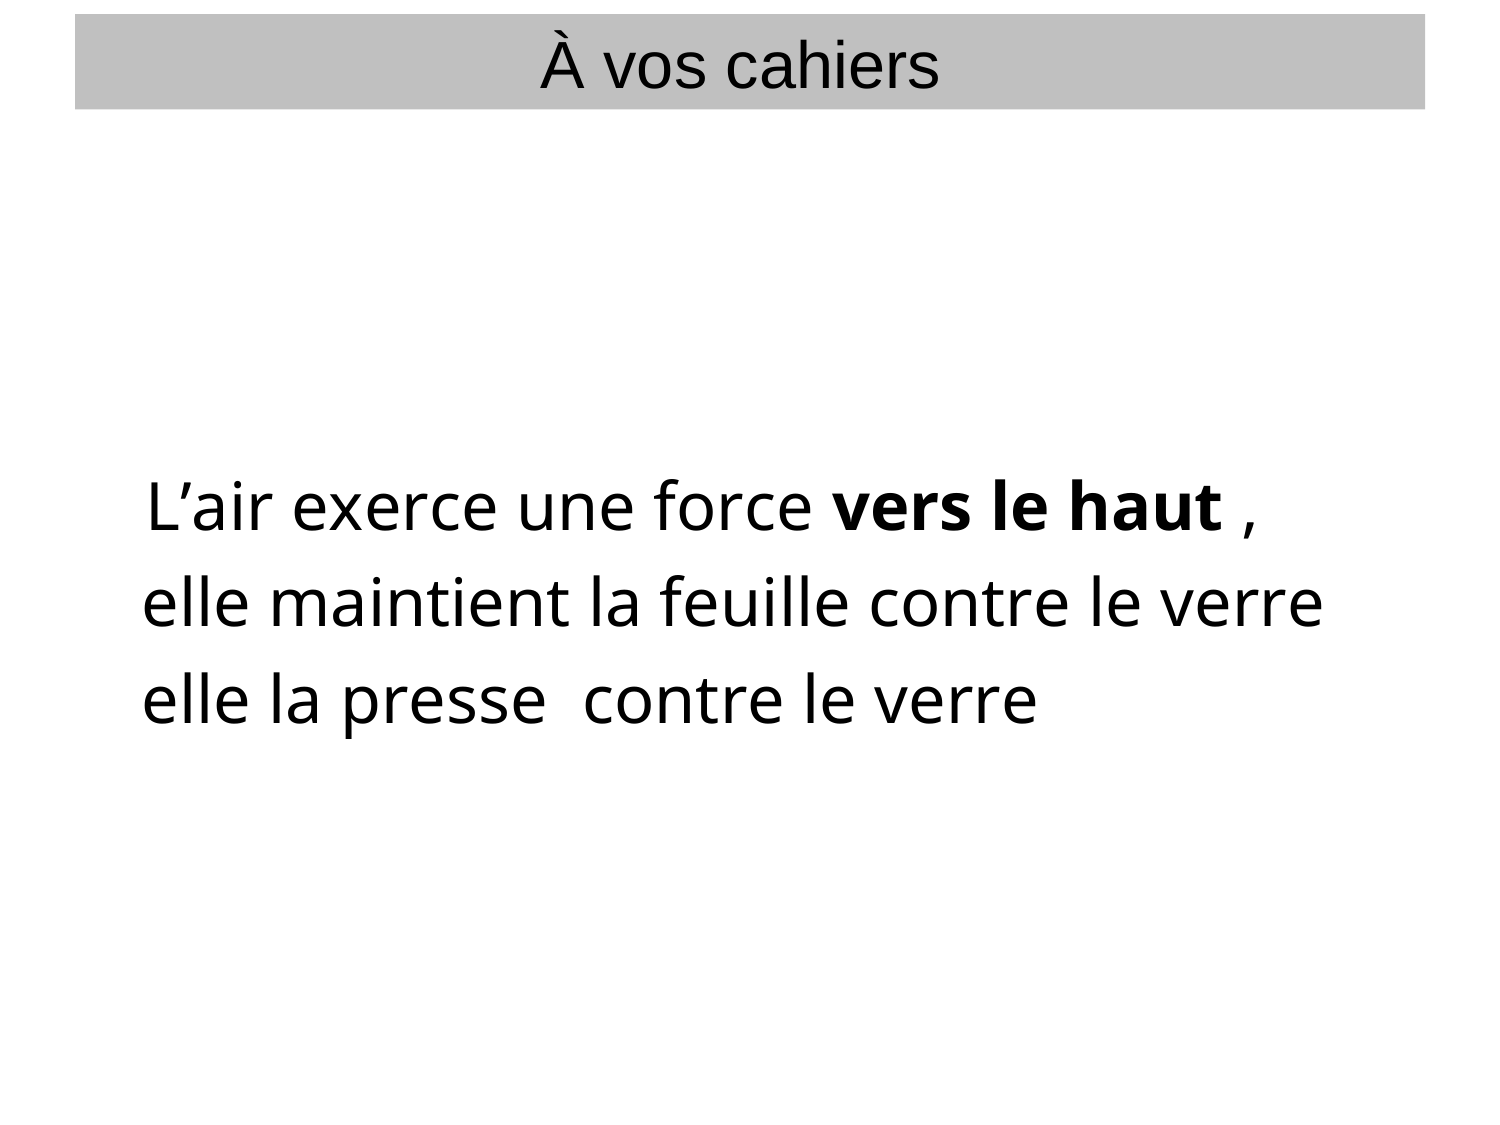

À vos cahiers
# L’air exerce une force vers le haut ,
 elle maintient la feuille contre le verre
 elle la presse contre le verre